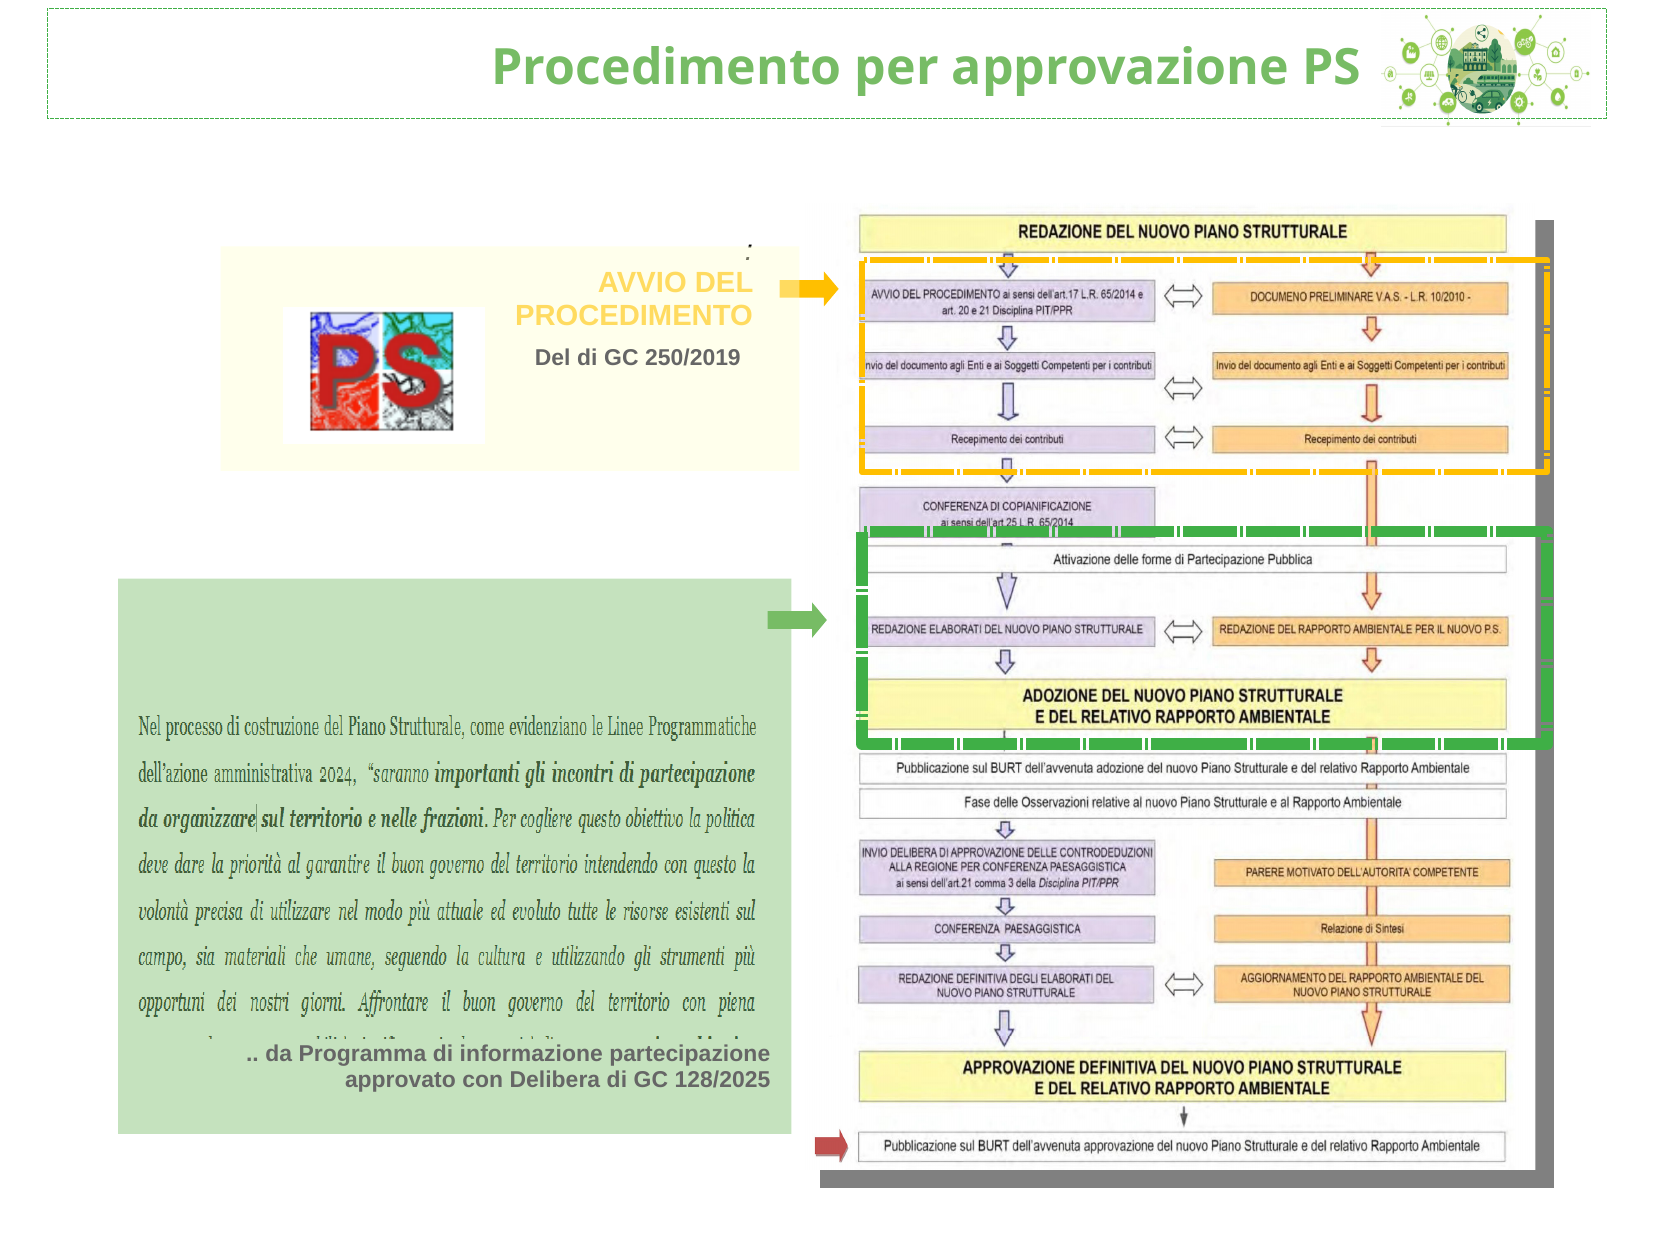

# Procedimento per approvazione PS
:
AVVIO DEL PROCEDIMENTO
Del di GC 250/2019
.. da Programma di informazione partecipazione approvato con Delibera di GC 128/2025